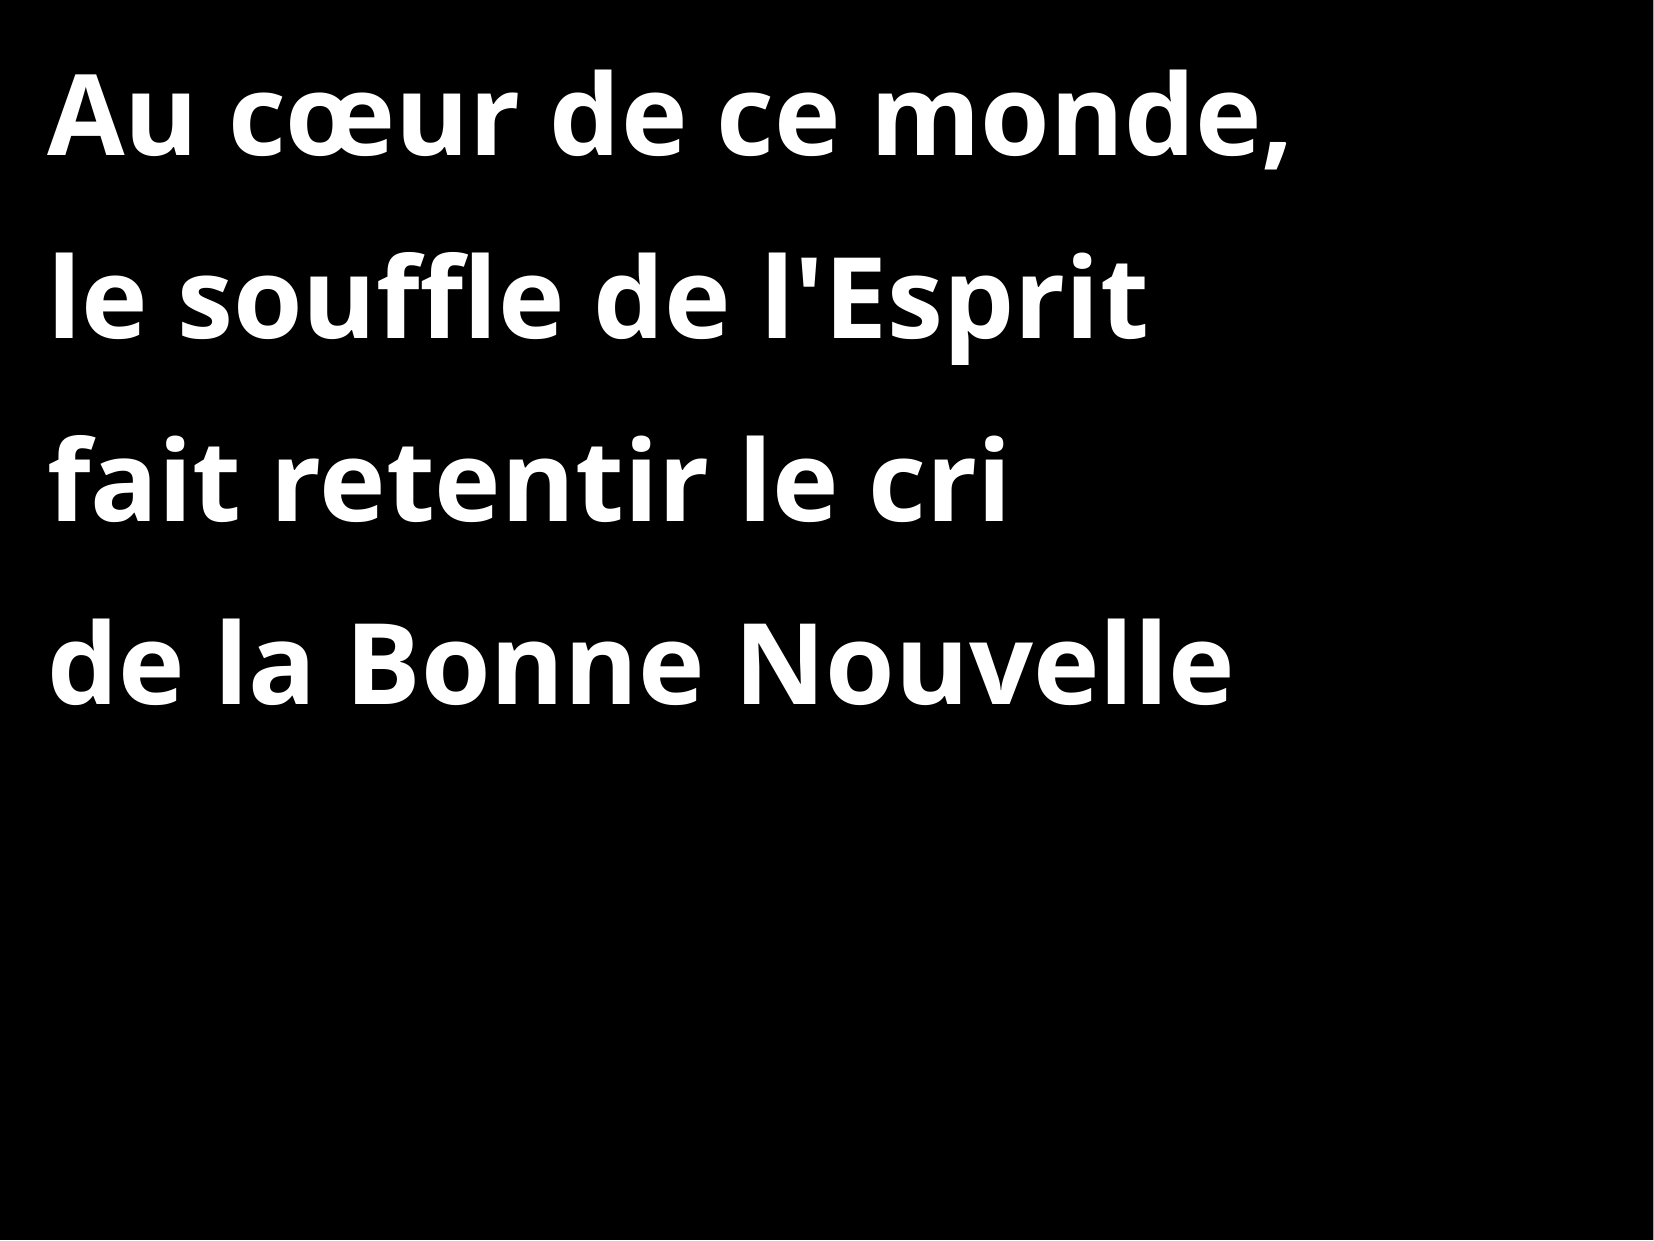

# Au cœur de ce monde,
le souffle de l'Esprit
fait retentir le cri
de la Bonne Nouvelle